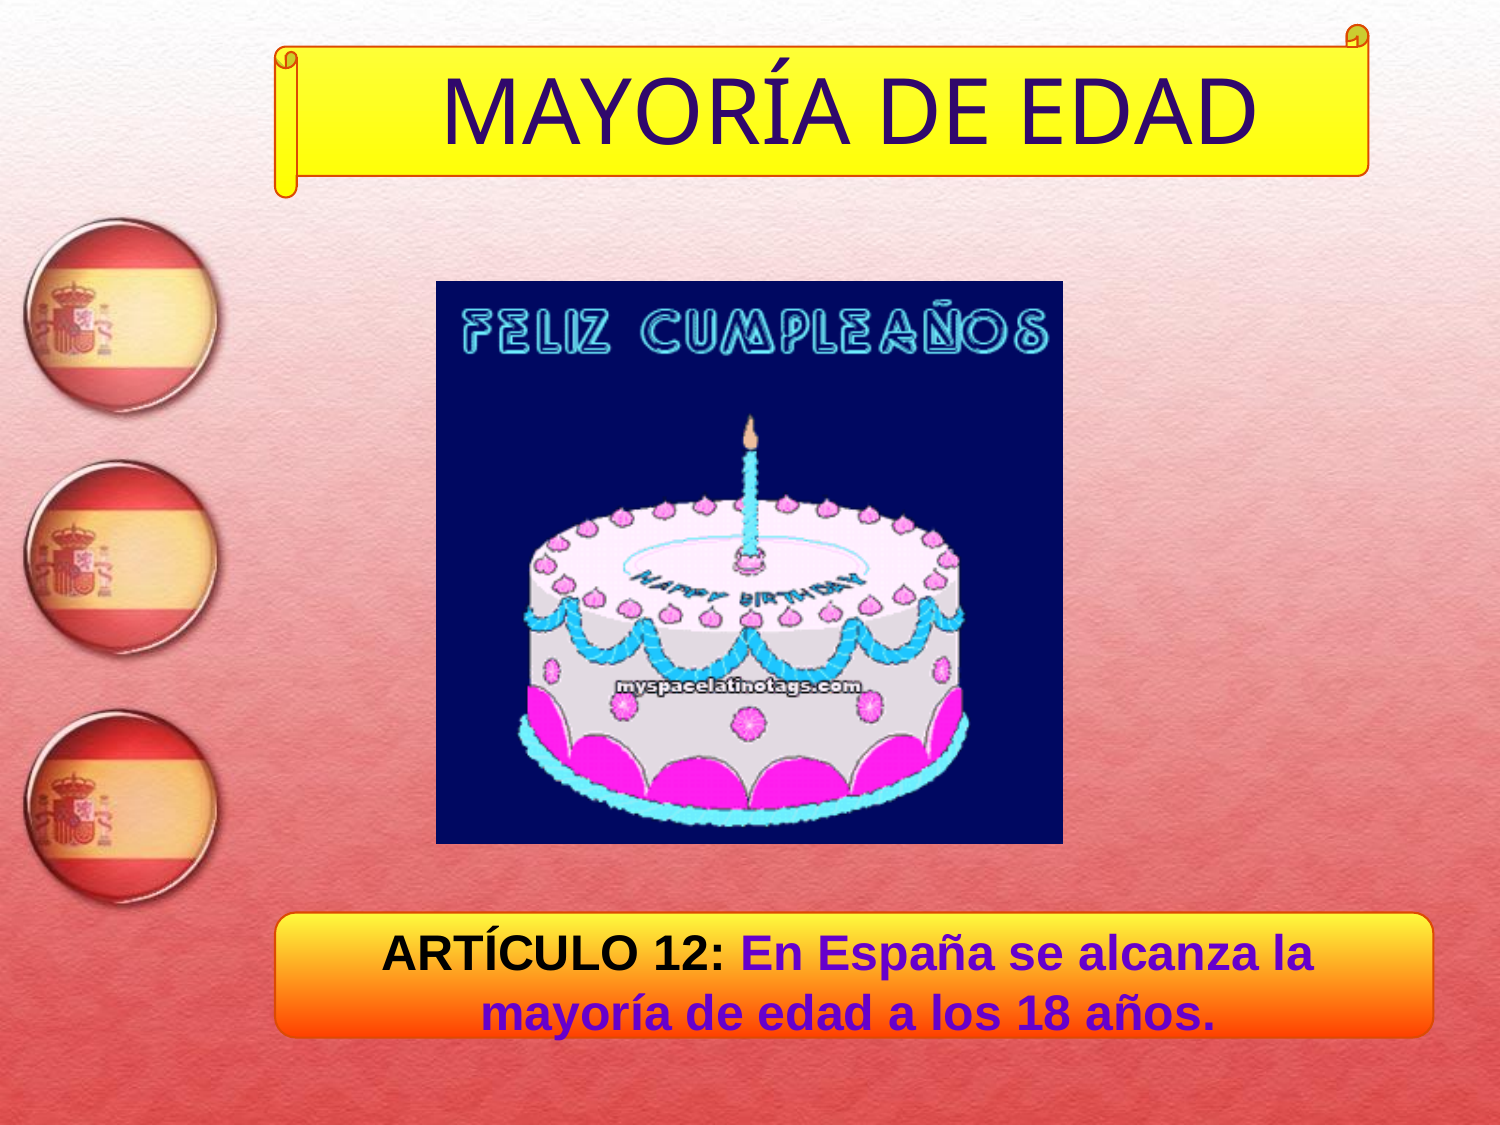

MAYORÍA DE EDAD
ARTÍCULO 12: En España se alcanza la mayoría de edad a los 18 años.
38